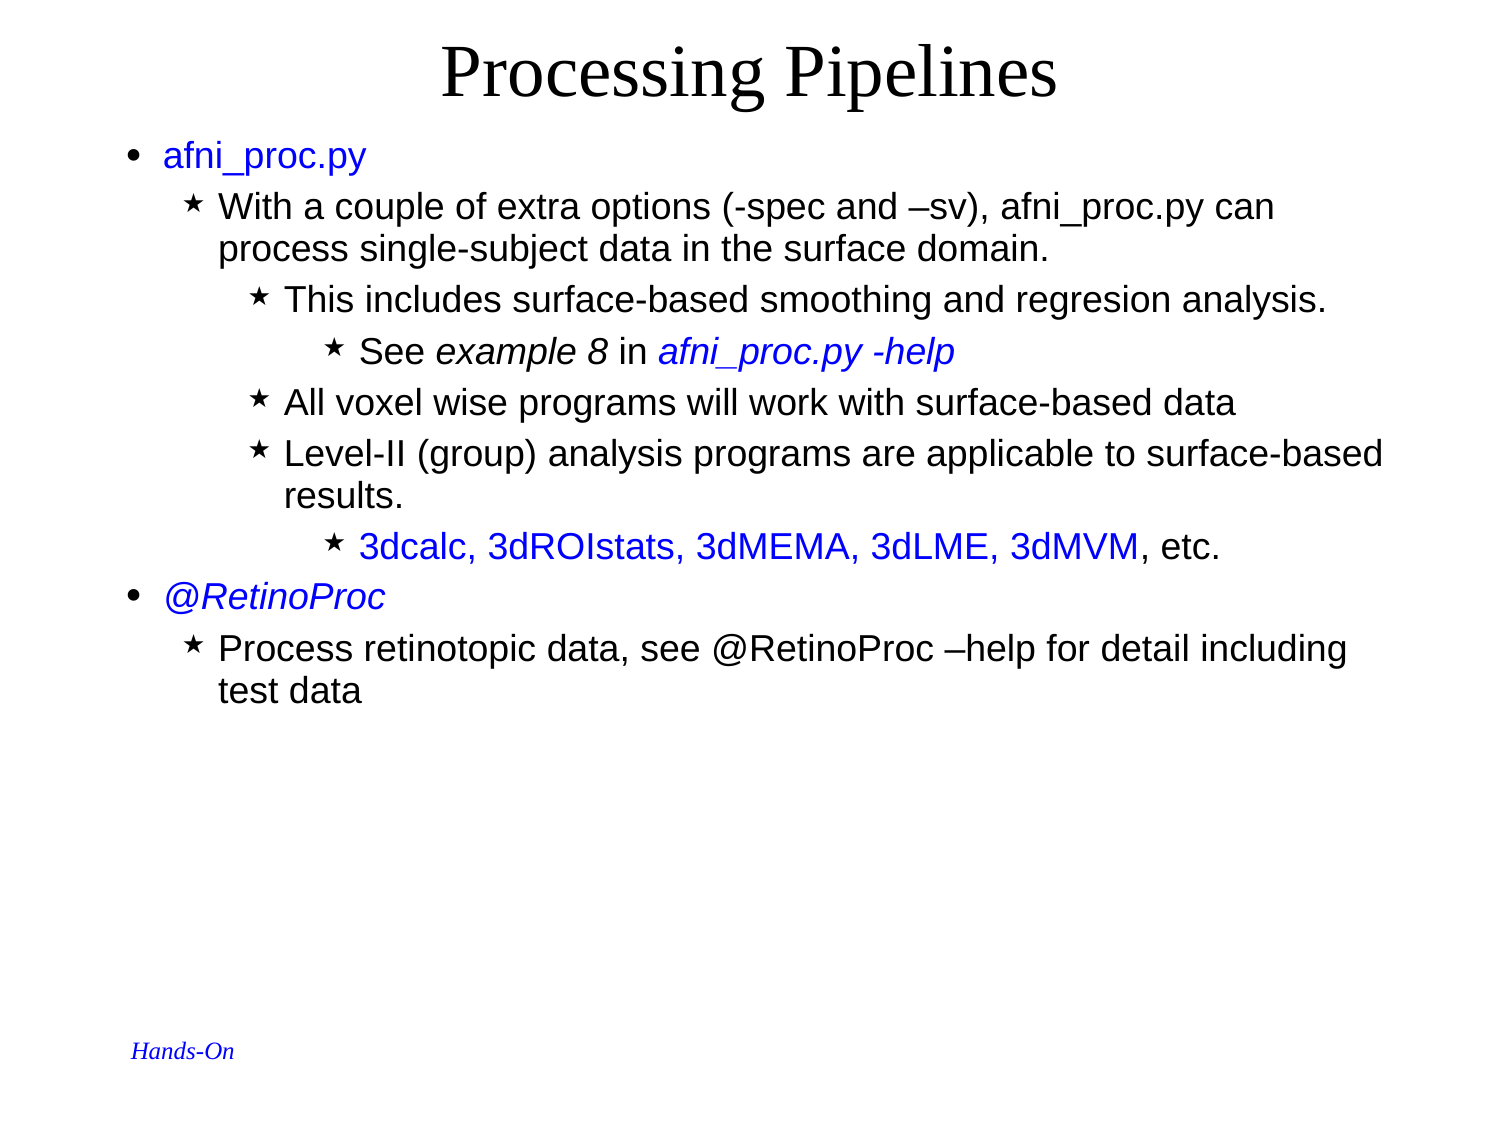

# Processing Pipelines
afni_proc.py
With a couple of extra options (-spec and –sv), afni_proc.py can process single-subject data in the surface domain.
This includes surface-based smoothing and regresion analysis.
See example 8 in afni_proc.py -help
All voxel wise programs will work with surface-based data
Level-II (group) analysis programs are applicable to surface-based results.
3dcalc, 3dROIstats, 3dMEMA, 3dLME, 3dMVM, etc.
@RetinoProc
Process retinotopic data, see @RetinoProc –help for detail including test data
Hands-On